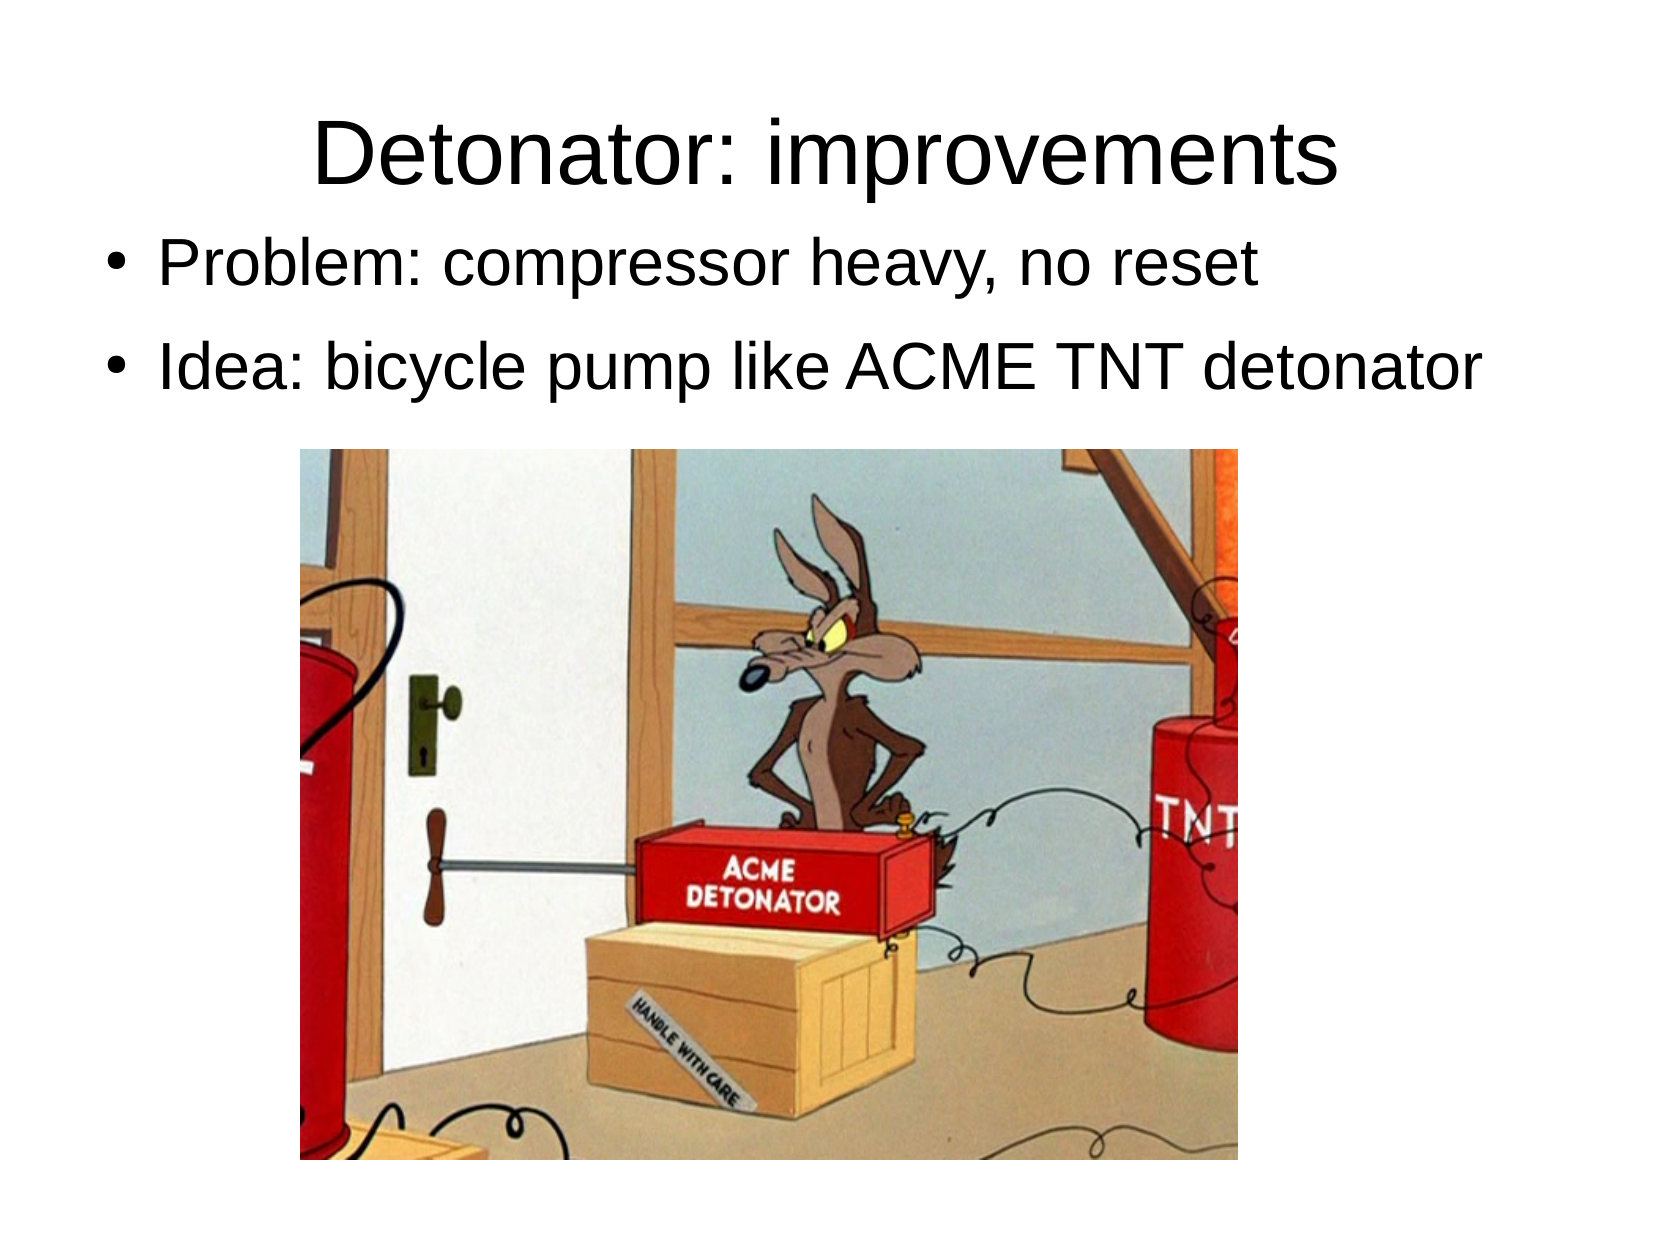

# Detonator: improvements
Problem: compressor heavy, no reset
Idea: bicycle pump like ACME TNT detonator